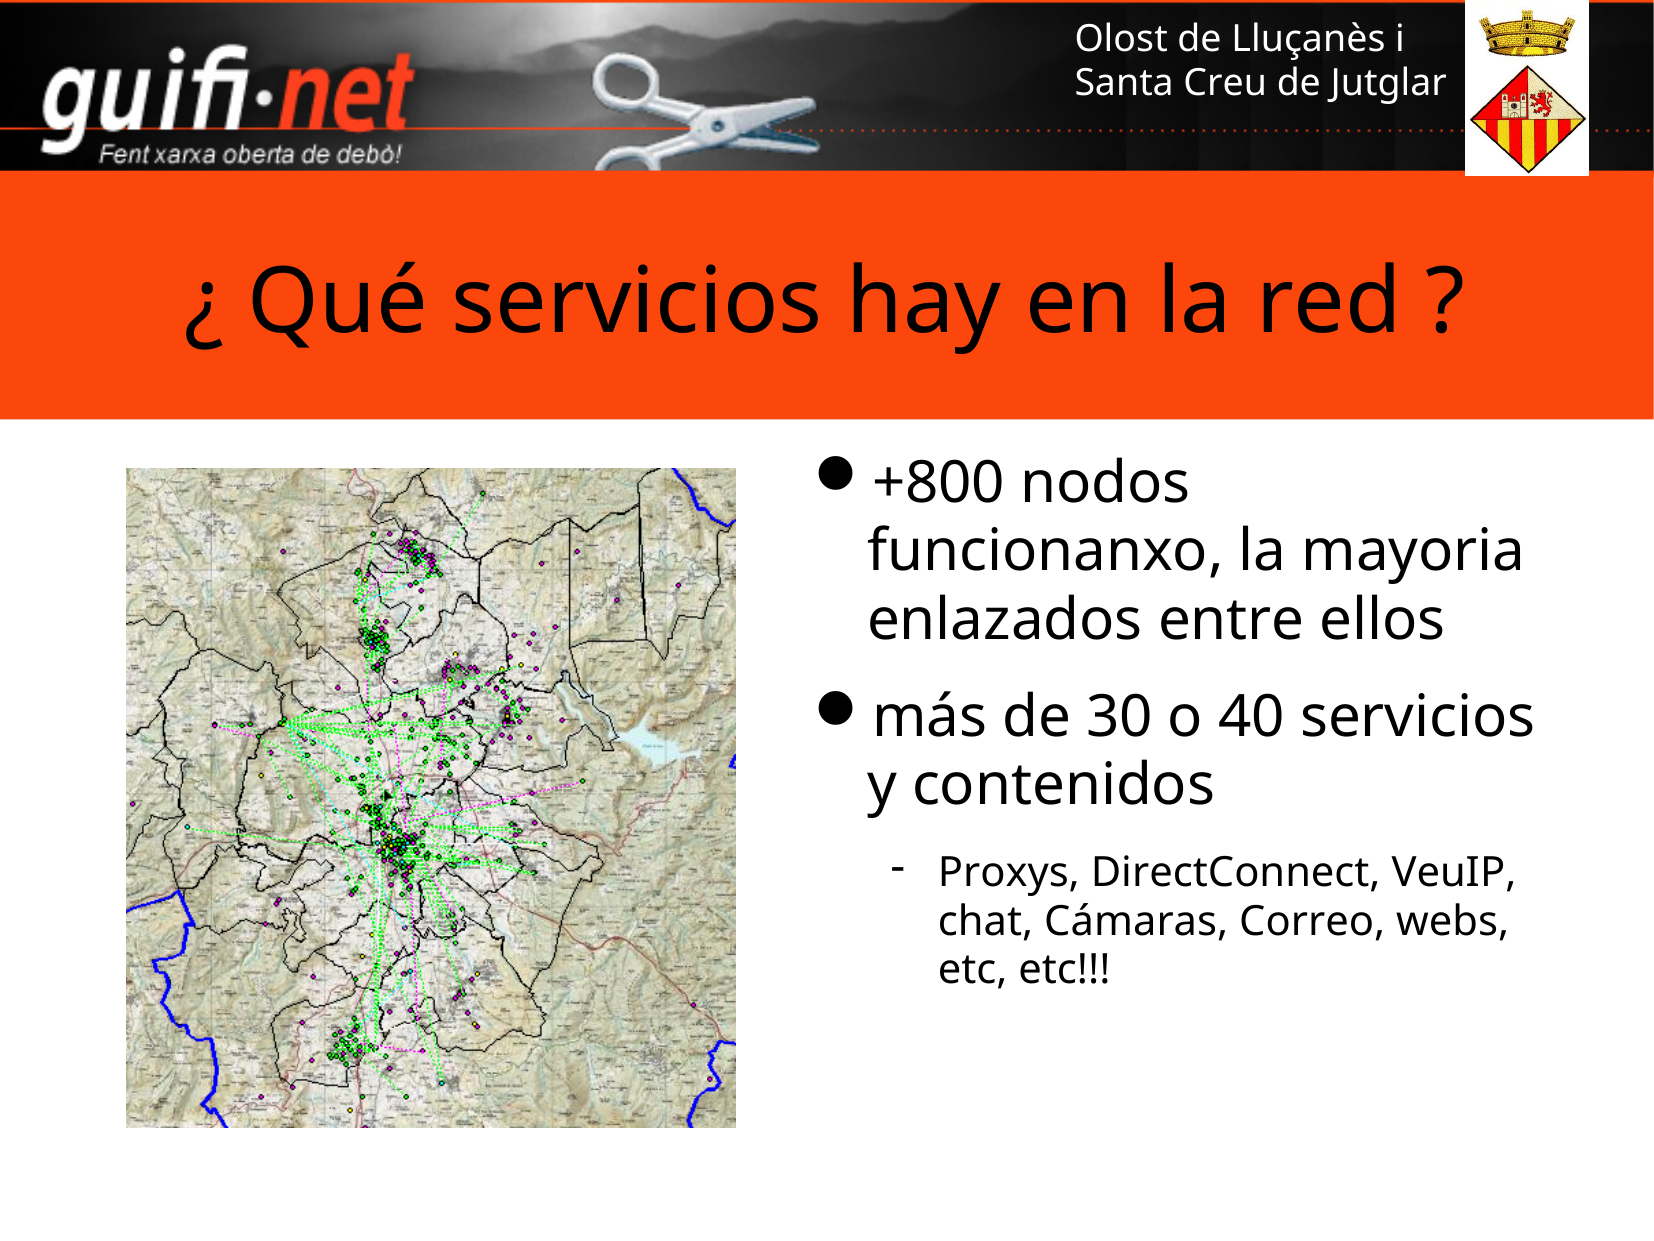

# ¿ Qué servicios hay en la red ?
+800 nodos funcionanxo, la mayoria enlazados entre ellos
más de 30 o 40 servicios y contenidos
Proxys, DirectConnect, VeuIP, chat, Cámaras, Correo, webs, etc, etc!!!